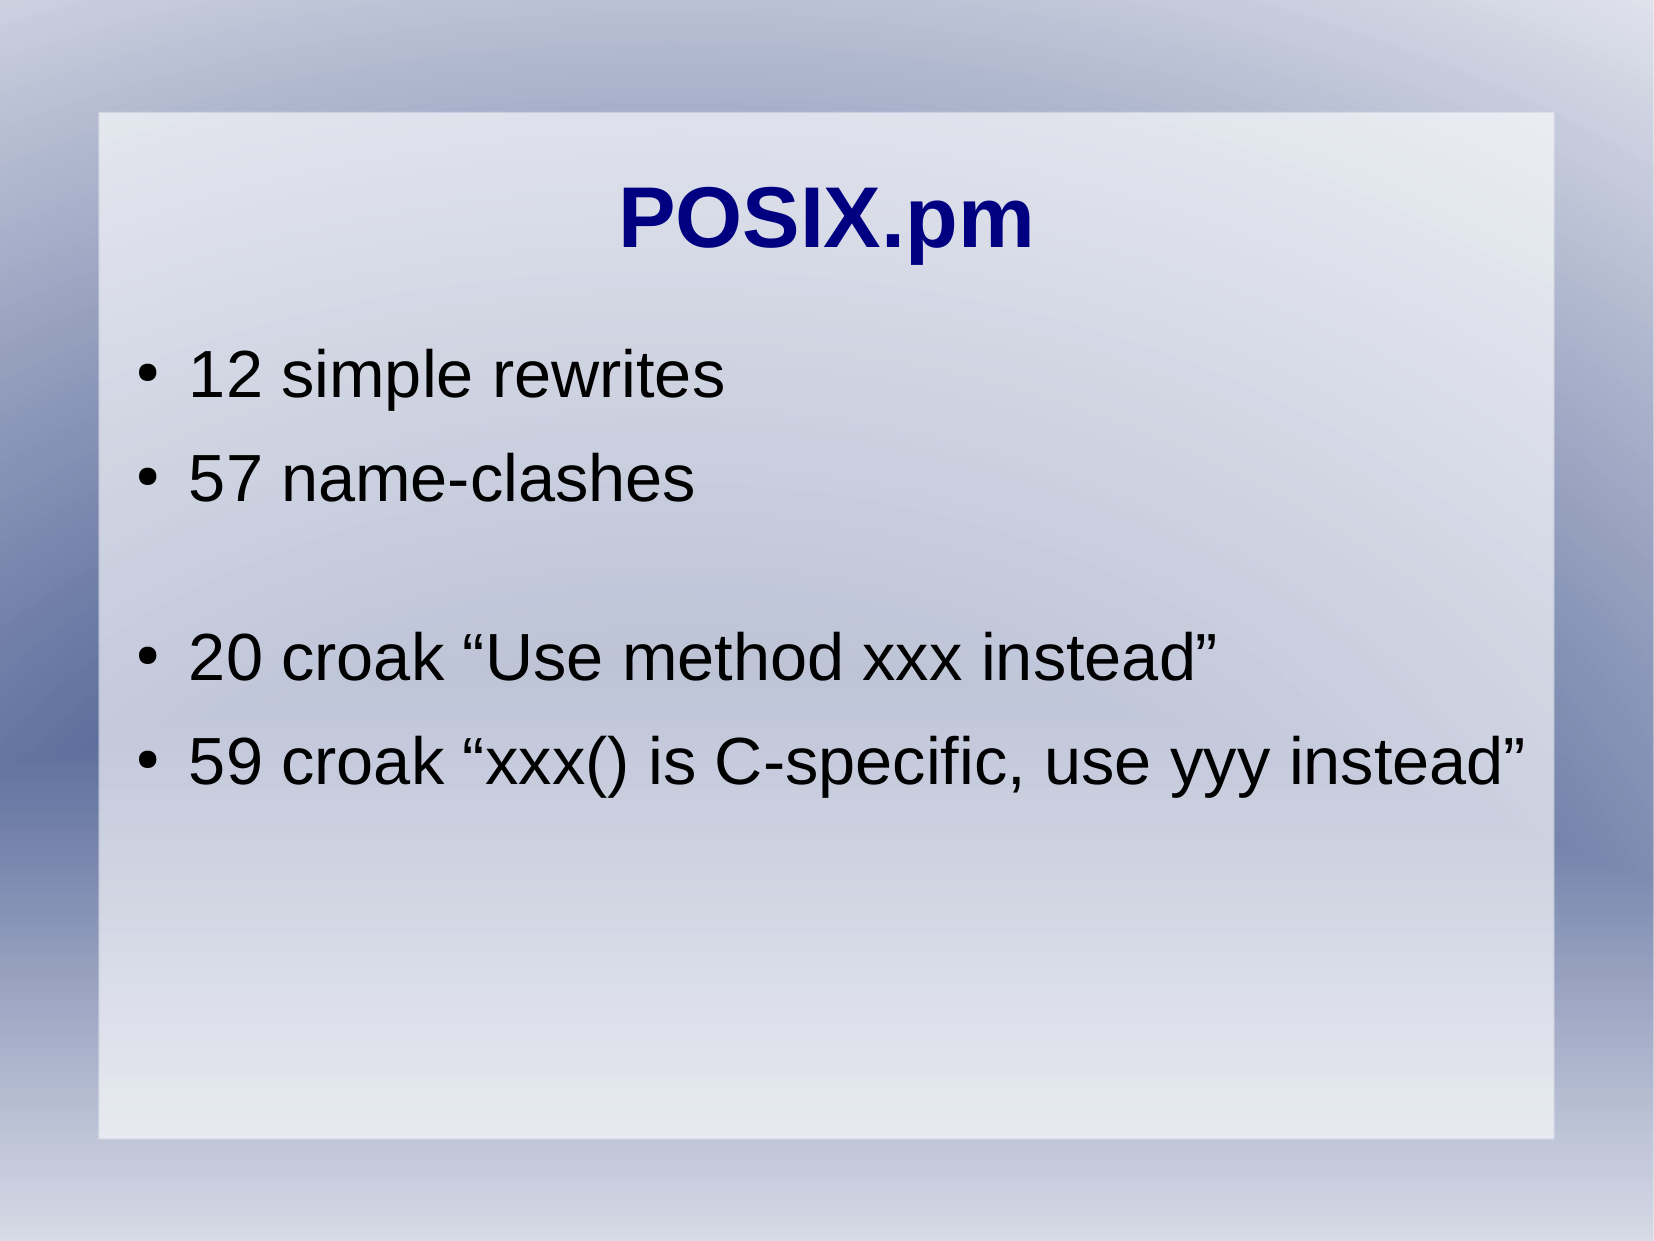

# POSIX.pm
12 simple rewrites
57 name-clashes
20 croak “Use method xxx instead”
59 croak “xxx() is C-specific, use yyy instead”